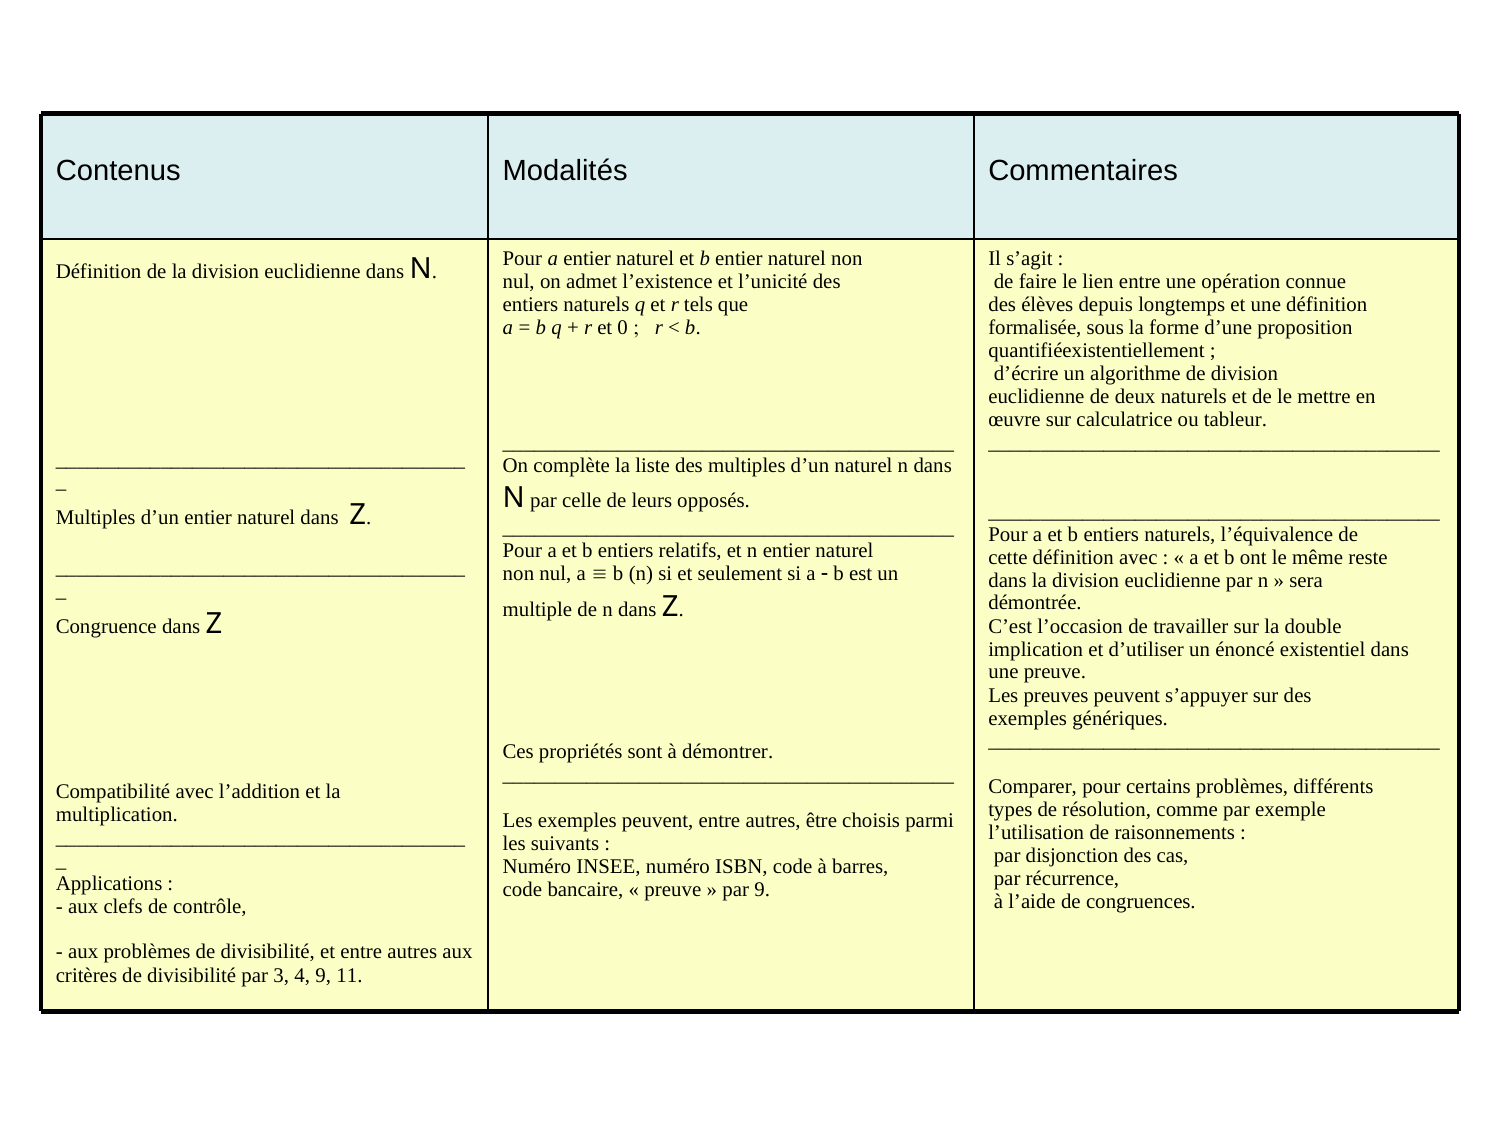

Contenus
Modalités
Commentaires
Définition de la division euclidienne dans N.
________________________________________
Multiples d’un entier naturel dans Z.
________________________________________
Congruence dans Z
Compatibilité avec l’addition et la
multiplication.
________________________________________
Applications :
- aux clefs de contrôle,
- aux problèmes de divisibilité, et entre autres aux critères de divisibilité par 3, 4, 9, 11.
Pour a entier naturel et b entier naturel non
nul, on admet l’existence et l’unicité des
entiers naturels q et r tels que
a = b q + r et 0 ; r < b.
___________________________________________
On complète la liste des multiples d’un naturel n dans N par celle de leurs opposés.
___________________________________________
Pour a et b entiers relatifs, et n entier naturel
non nul, a  b (n) si et seulement si a  b est un multiple de n dans Z.
Ces propriétés sont à démontrer.
___________________________________________
Les exemples peuvent, entre autres, être choisis parmi les suivants :
Numéro INSEE, numéro ISBN, code à barres,
code bancaire, « preuve » par 9.
Il s’agit :
 de faire le lien entre une opération connue
des élèves depuis longtemps et une définition formalisée, sous la forme d’une proposition quantifiéexistentiellement ;
 d’écrire un algorithme de division
euclidienne de deux naturels et de le mettre en
œuvre sur calculatrice ou tableur.
___________________________________________
___________________________________________
Pour a et b entiers naturels, l’équivalence de
cette définition avec : « a et b ont le même reste
dans la division euclidienne par n » sera
démontrée.
C’est l’occasion de travailler sur la double
implication et d’utiliser un énoncé existentiel dans une preuve.
Les preuves peuvent s’appuyer sur des
exemples génériques.
___________________________________________
Comparer, pour certains problèmes, différents
types de résolution, comme par exemple
l’utilisation de raisonnements :
 par disjonction des cas,
 par récurrence,
 à l’aide de congruences.